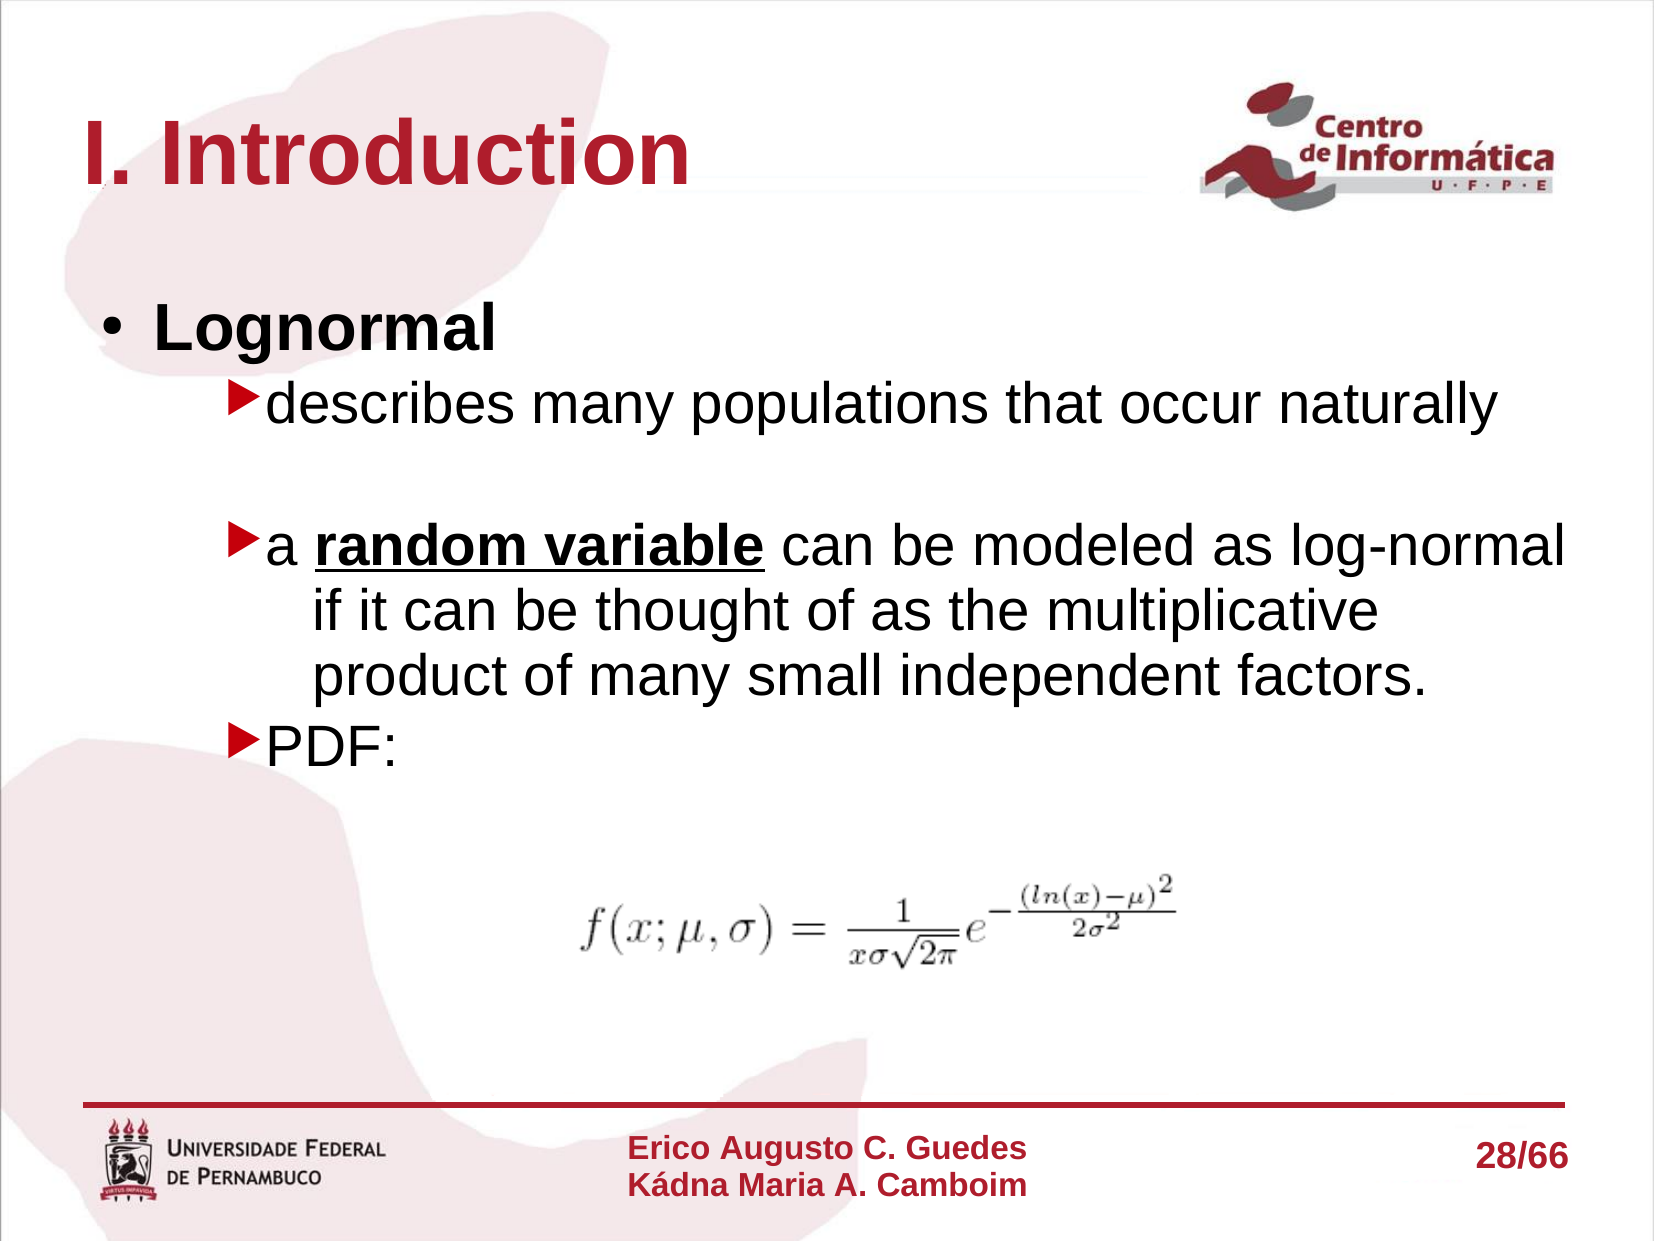

# I. Introduction
Lognormal
describes many populations that occur naturally
a random variable can be modeled as log-normal if it can be thought of as the multiplicative product of many small independent factors.
PDF: